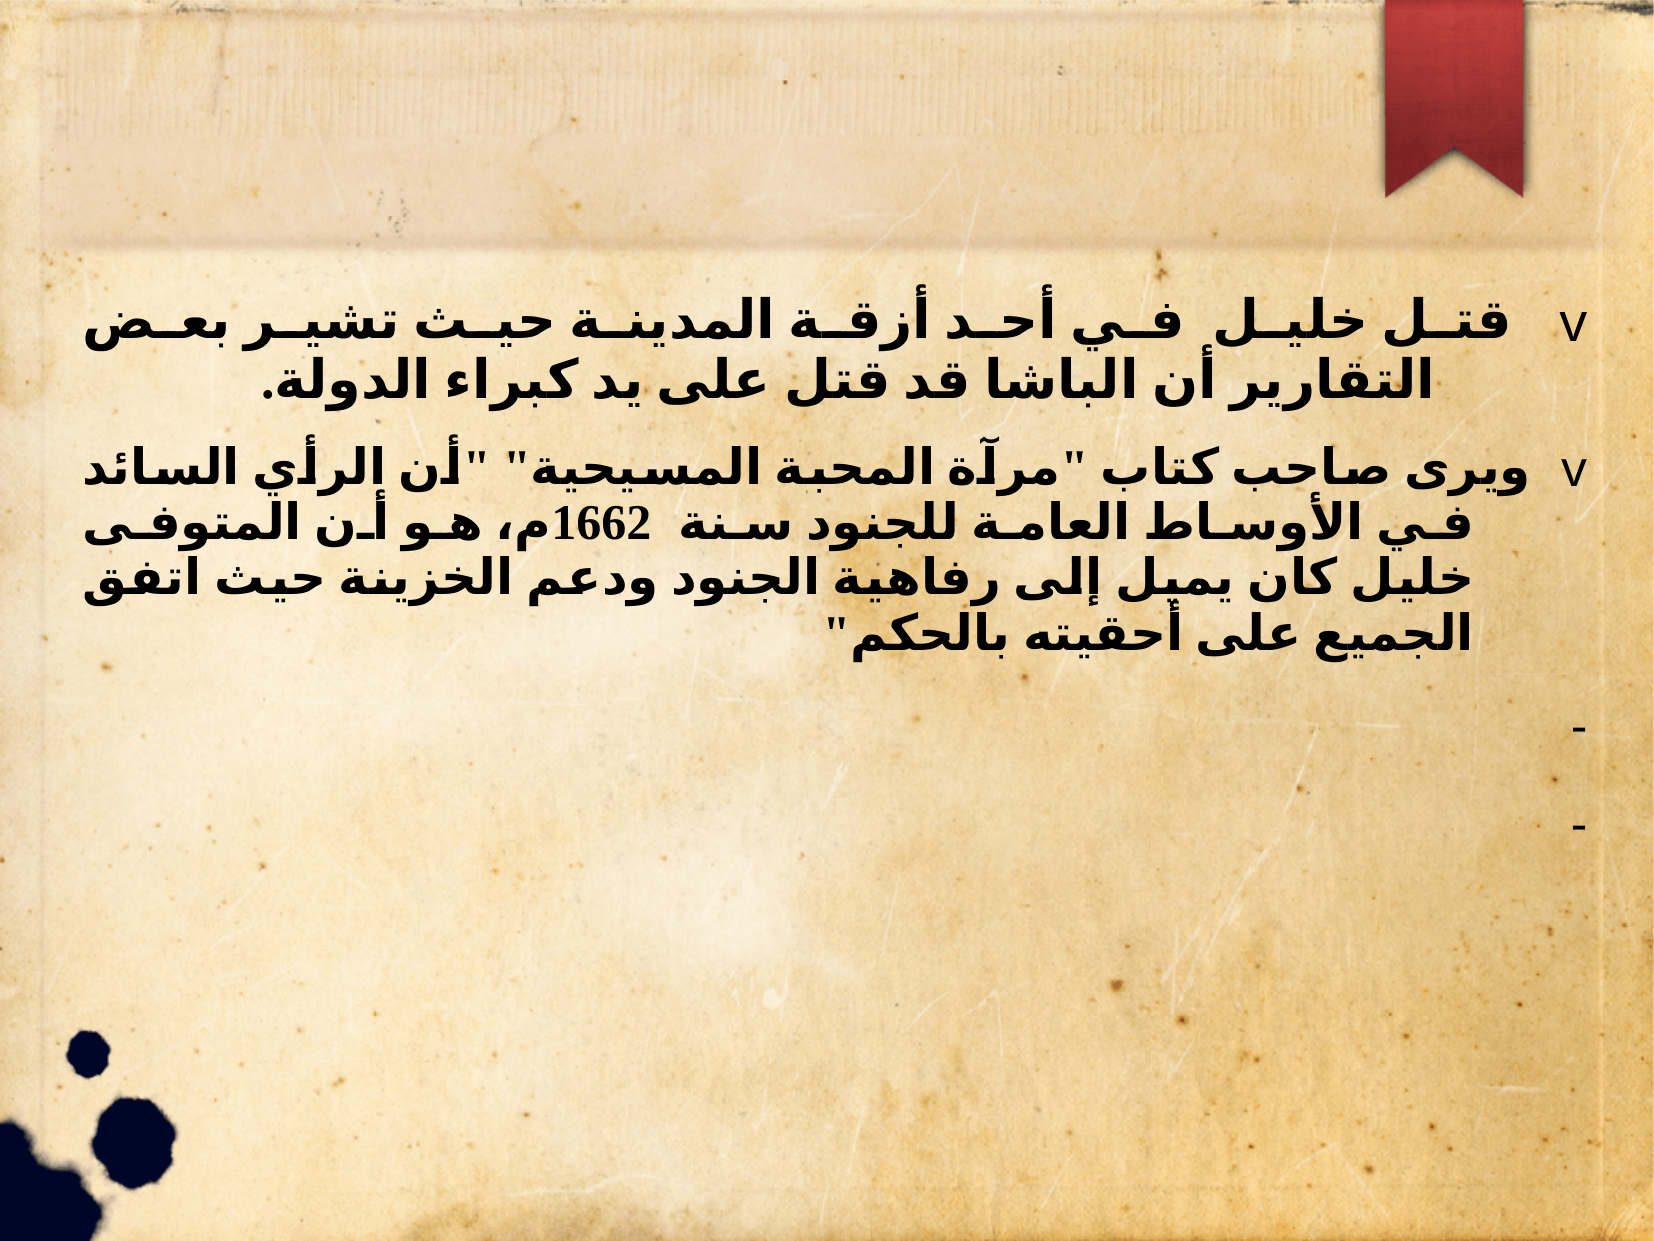

# قتل خليل في أحد أزقة المدينة حيث تشير بعض التقارير أن الباشا قد قتل على يد كبراء الدولة.
ويرى صاحب كتاب "مرآة المحبة المسيحية" "أن الرأي السائد في الأوساط العامة للجنود سنة 1662م، هو أن المتوفى خليل كان يميل إلى رفاهية الجنود ودعم الخزينة حيث اتفق الجميع على أحقيته بالحكم"